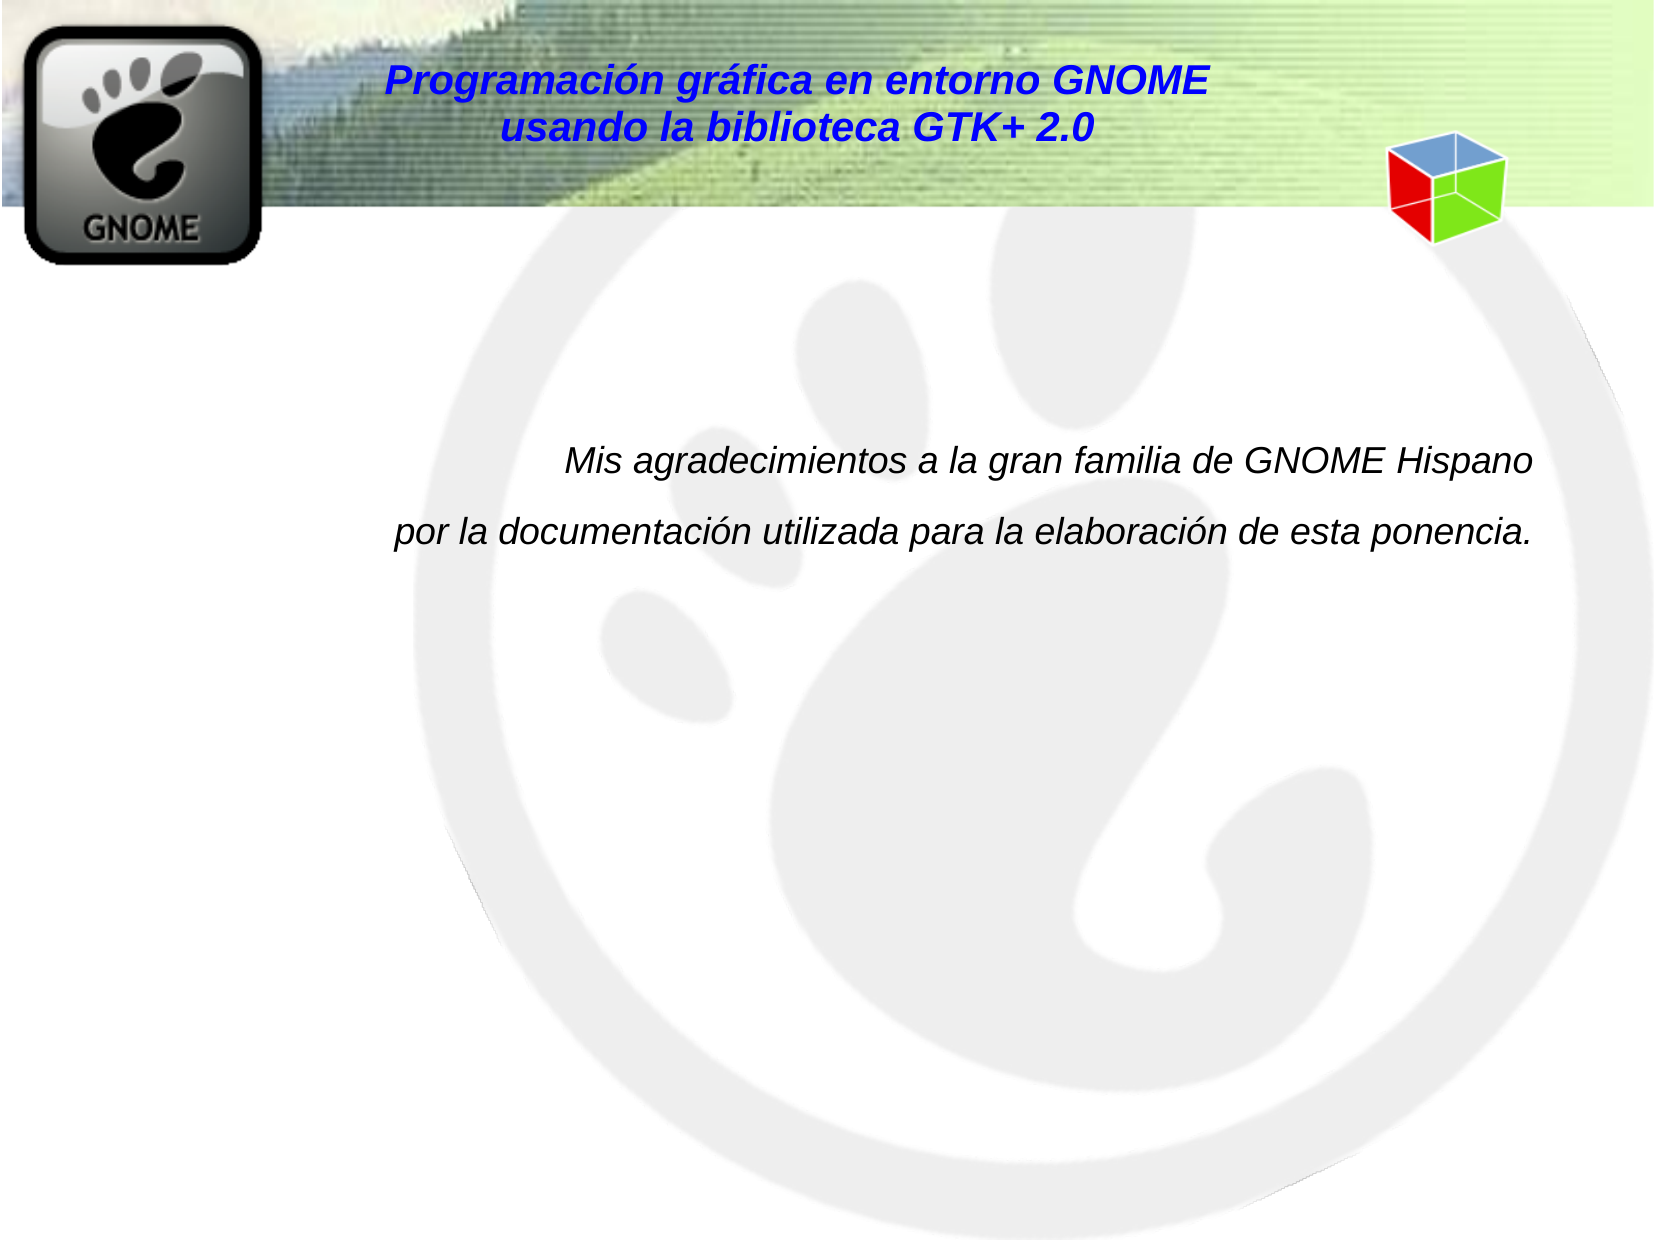

# Programación gráfica en entorno GNOME usando la biblioteca GTK+ 2.0
Mis agradecimientos a la gran familia de GNOME Hispano
 por la documentación utilizada para la elaboración de esta ponencia.